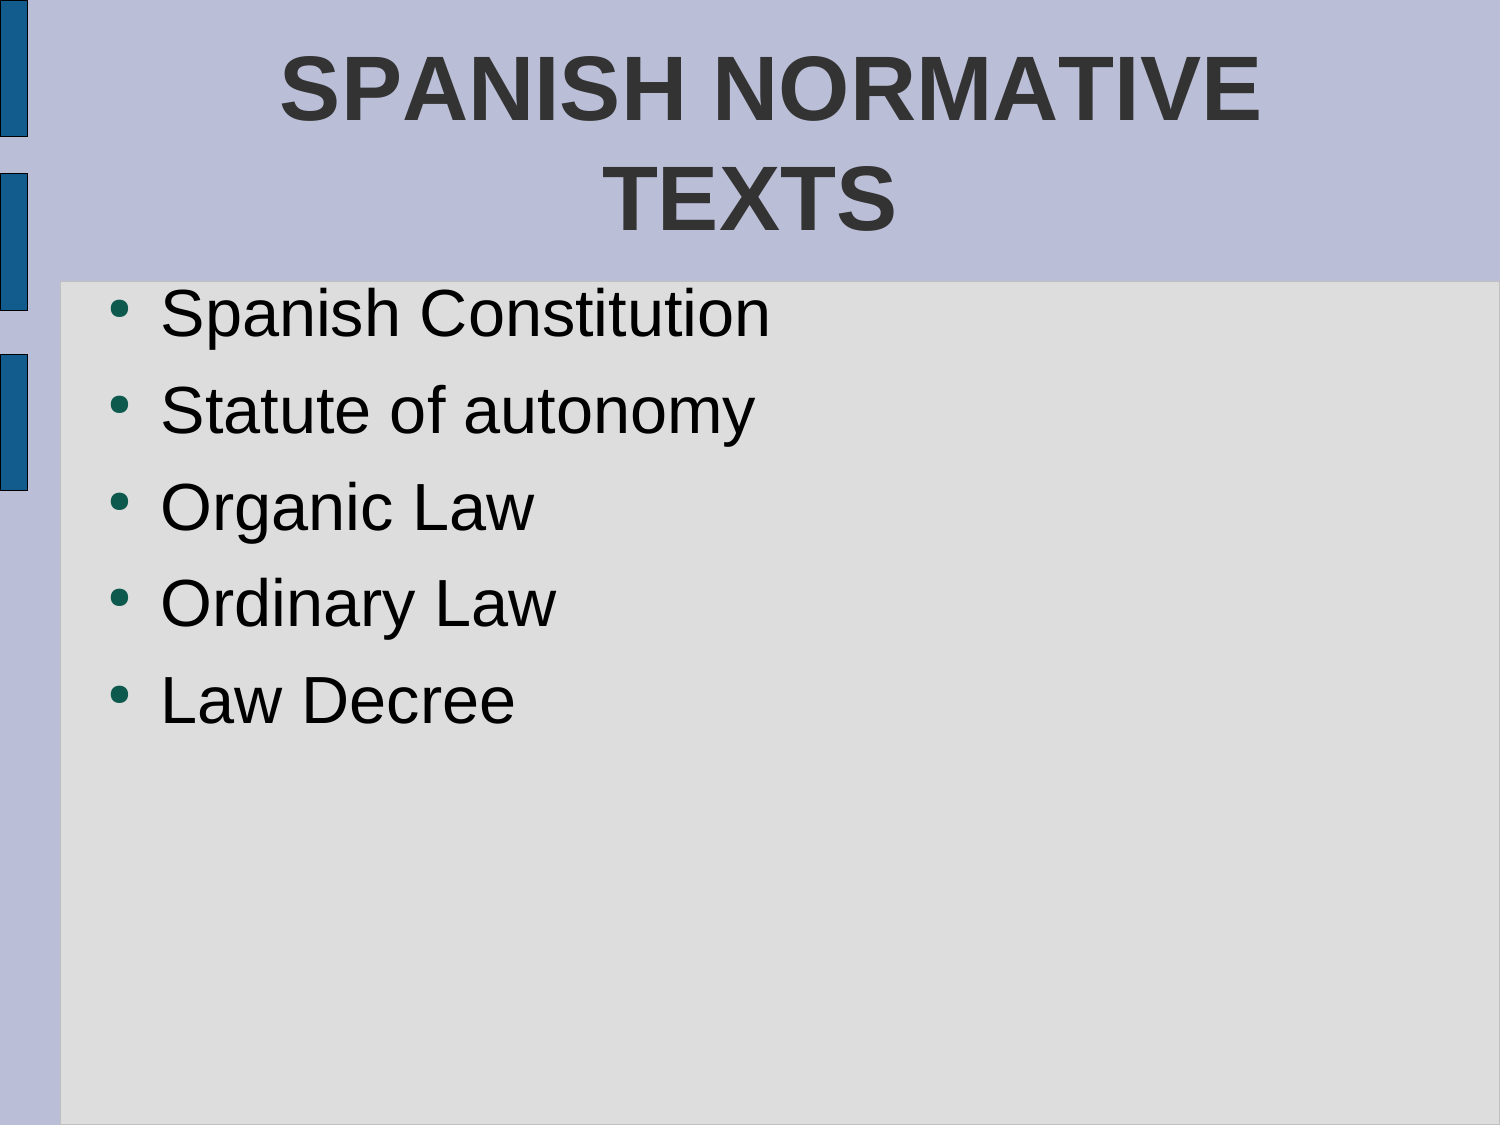

# SPANISH NORMATIVE TEXTS
Spanish Constitution
Statute of autonomy
Organic Law
Ordinary Law
Law Decree